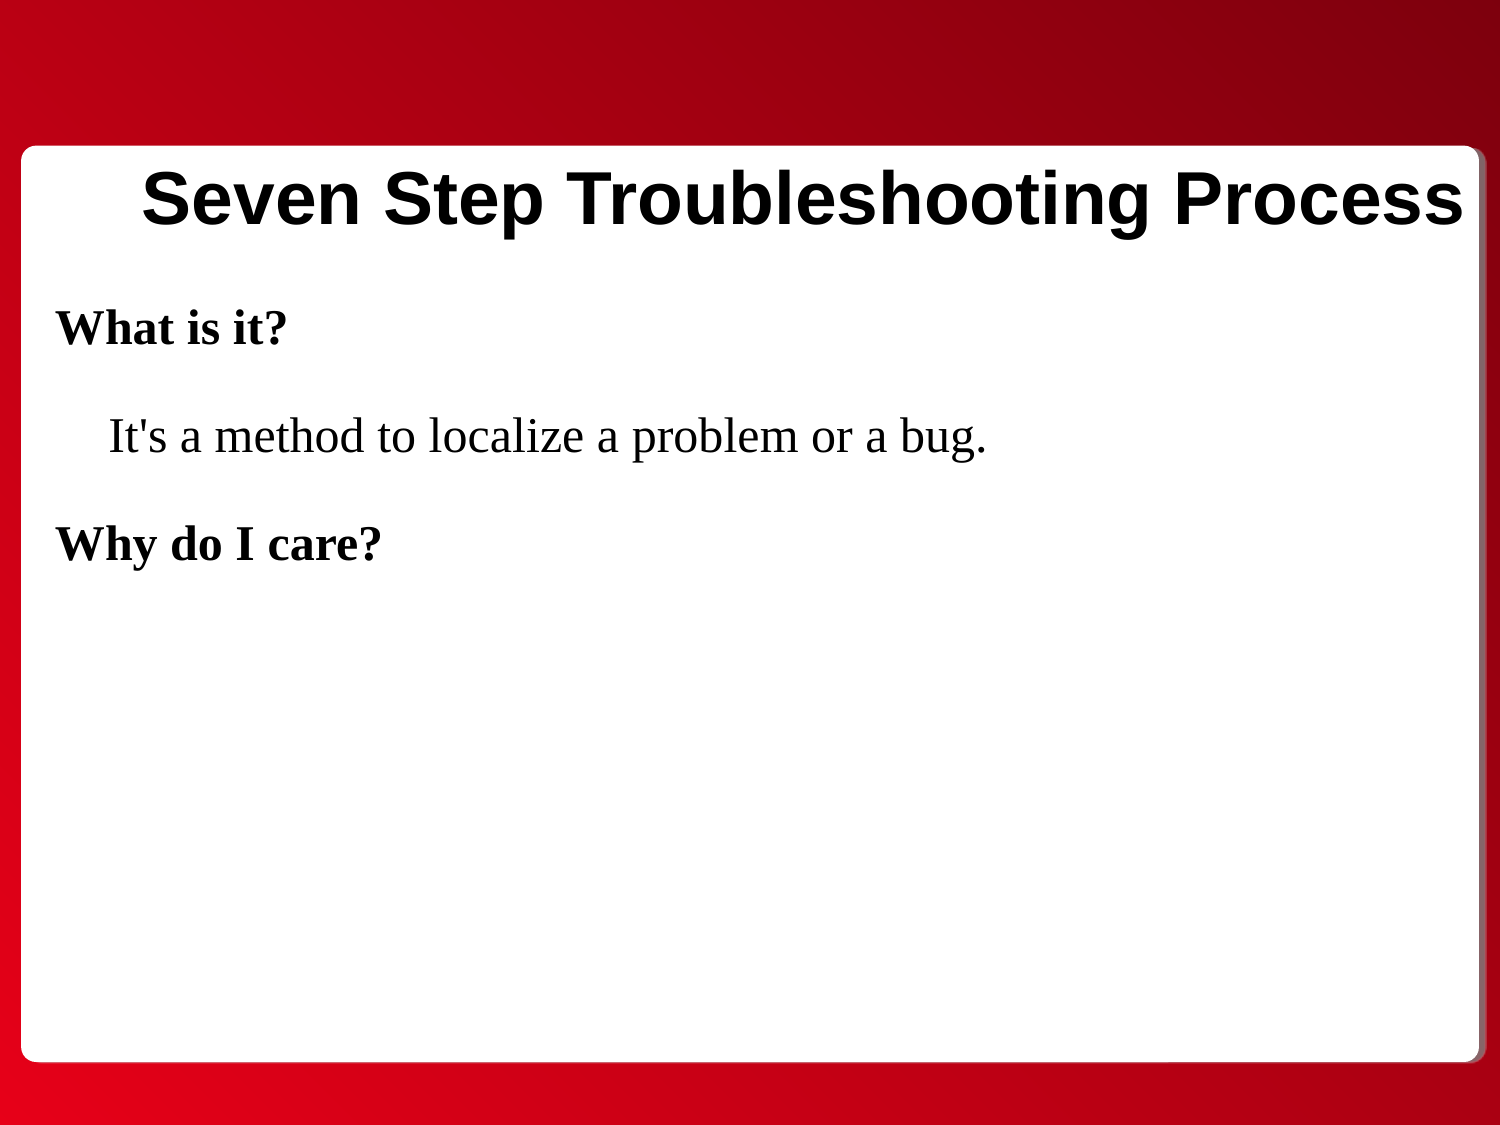

# Seven Step Troubleshooting Process
What is it?
It's a method to localize a problem or a bug.
Why do I care?